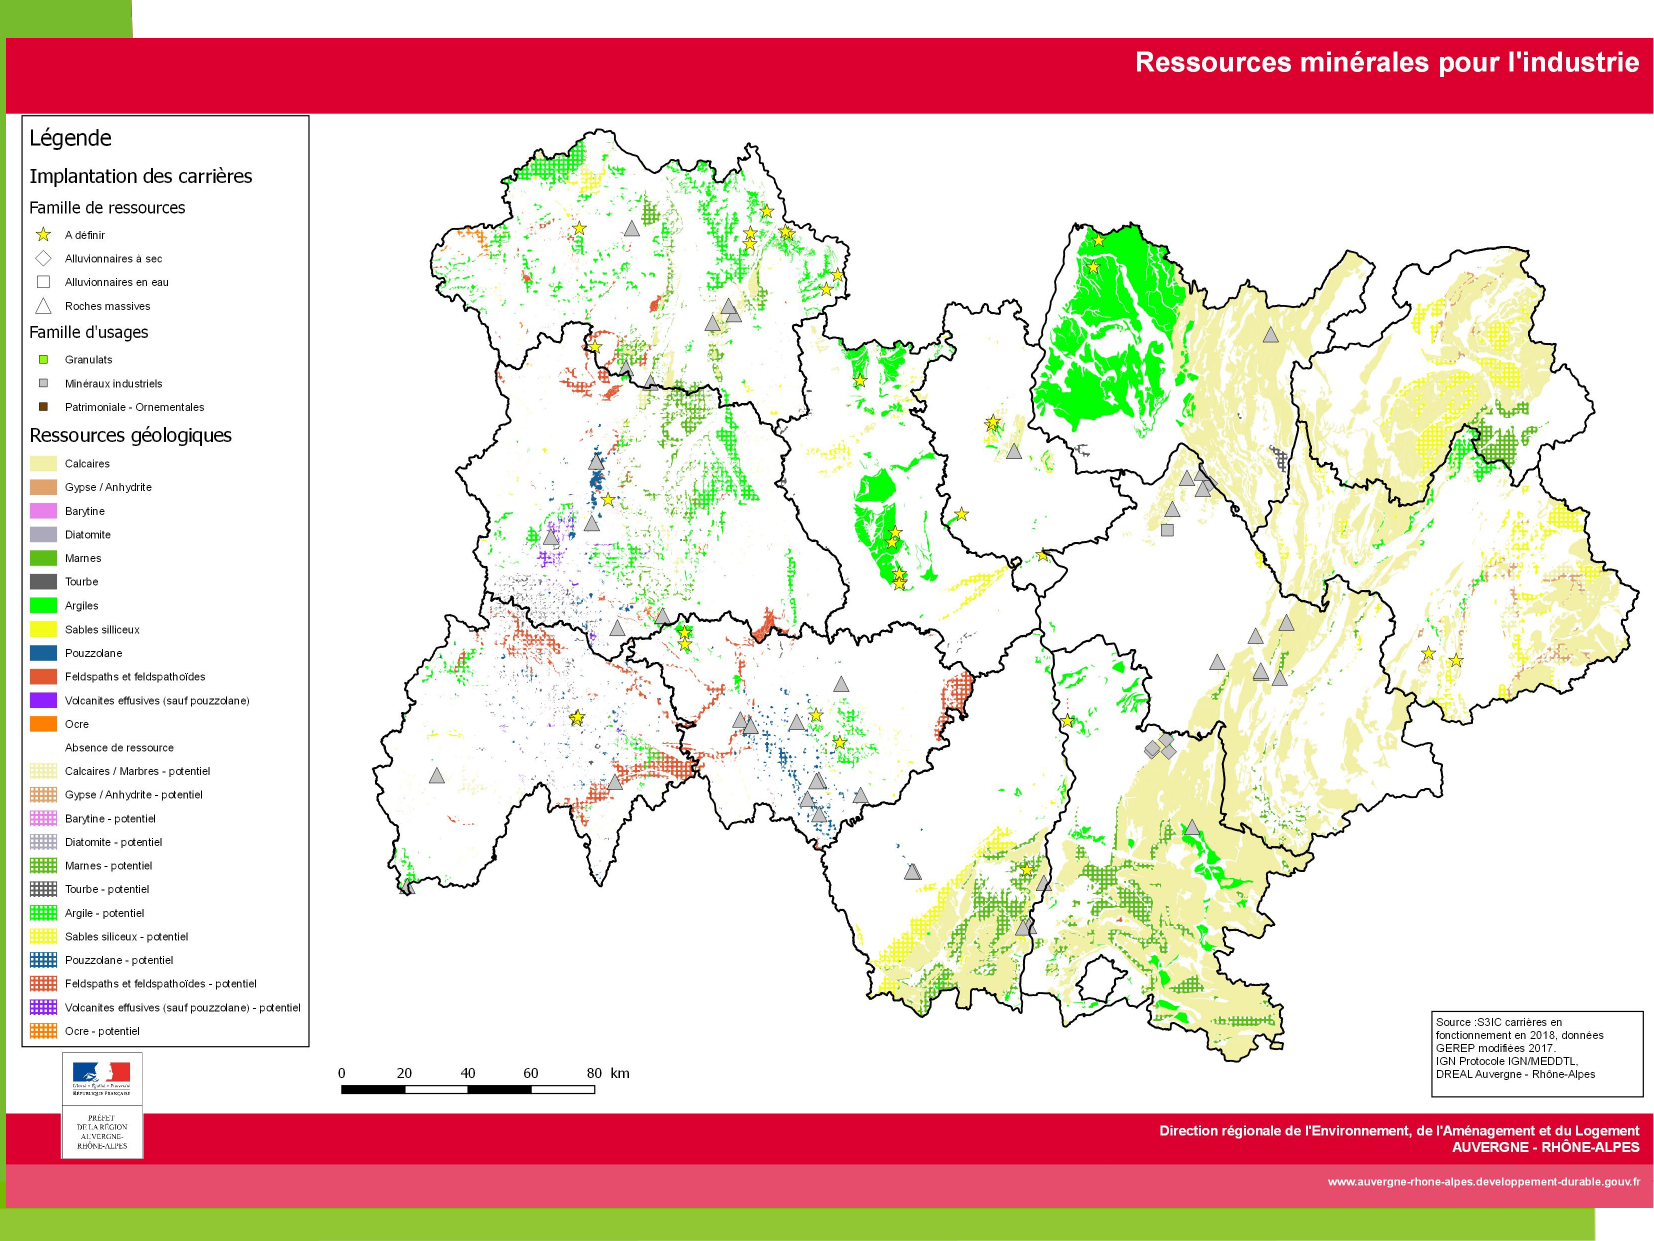

# 2-Méthode nationale et application régionale
12